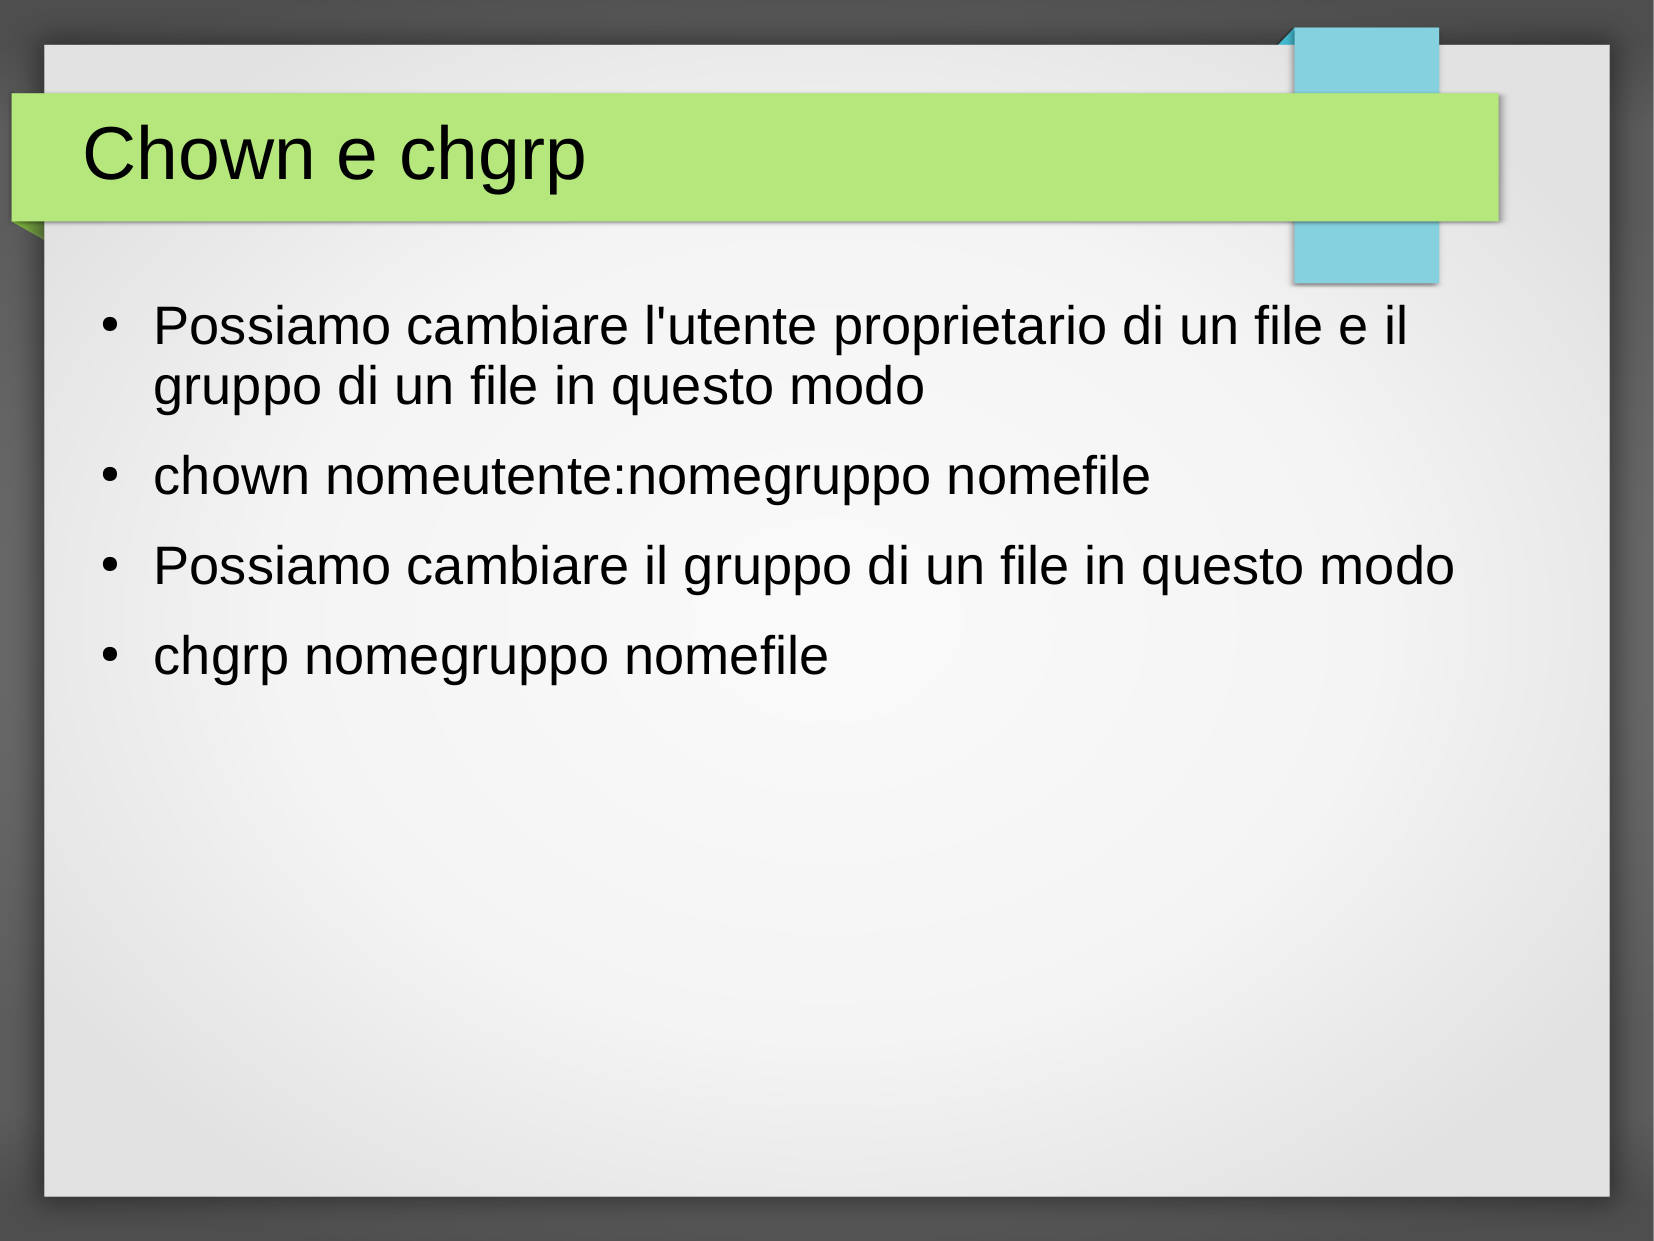

# Chown e chgrp
Possiamo cambiare l'utente proprietario di un file e il gruppo di un file in questo modo
chown nomeutente:nomegruppo nomefile
Possiamo cambiare il gruppo di un file in questo modo
chgrp nomegruppo nomefile